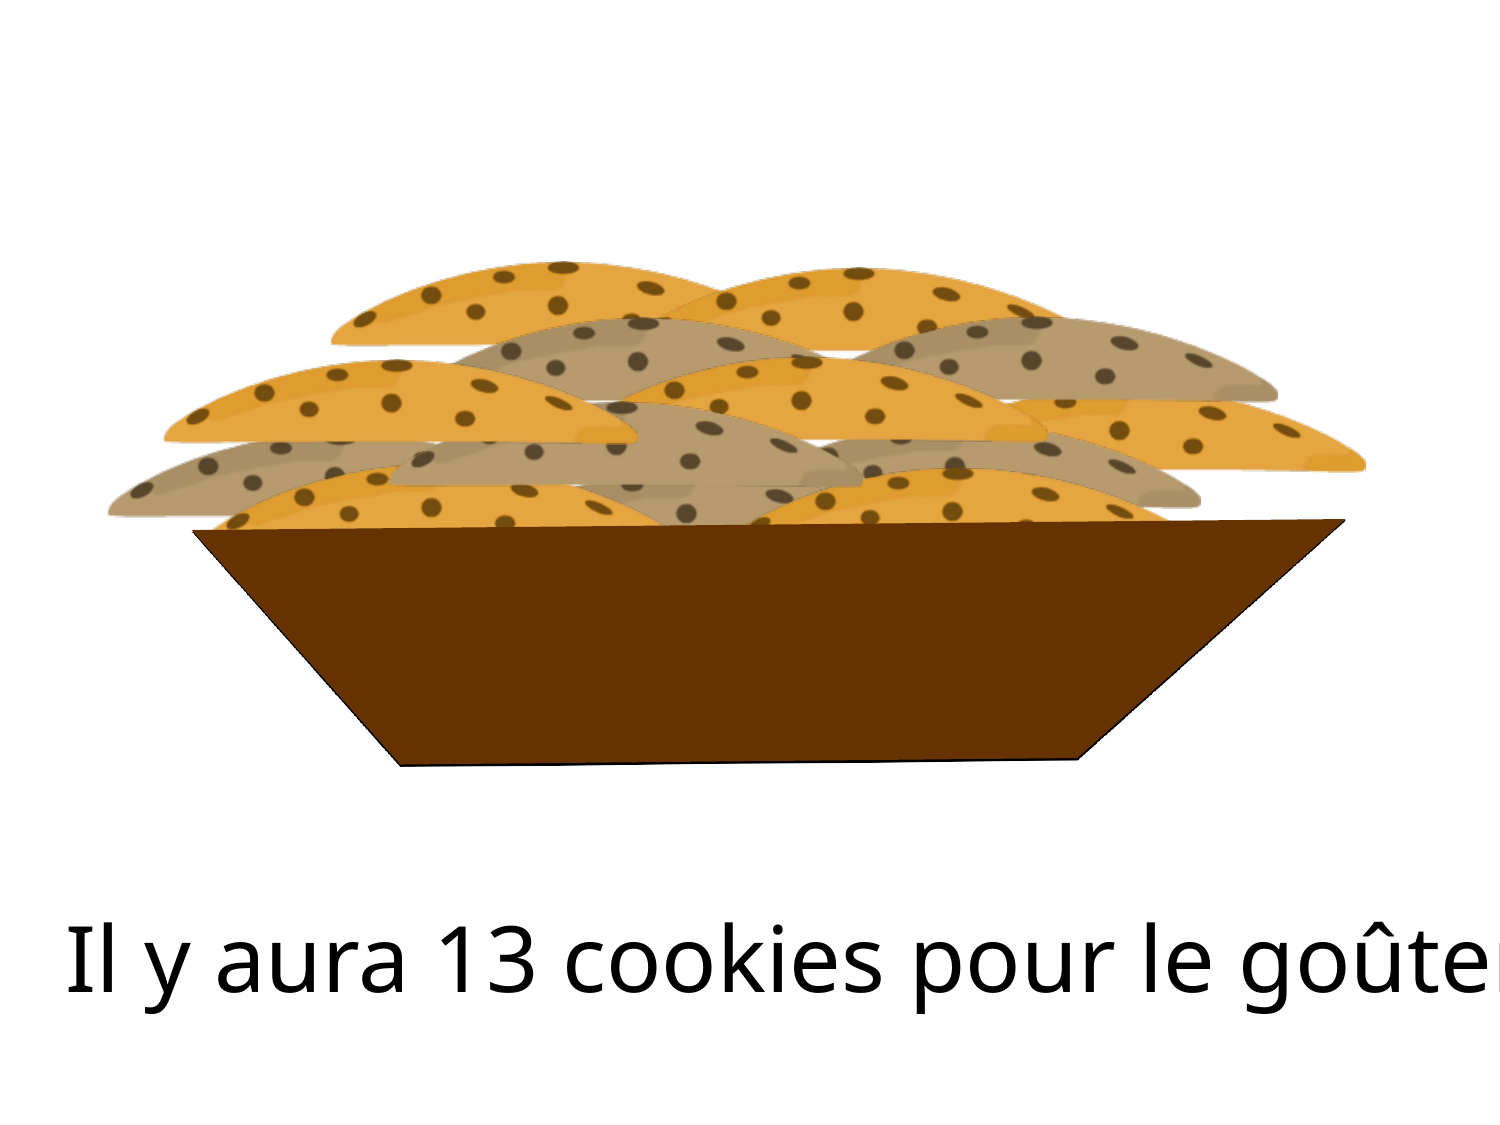

Il y aura 13 cookies pour le goûter .